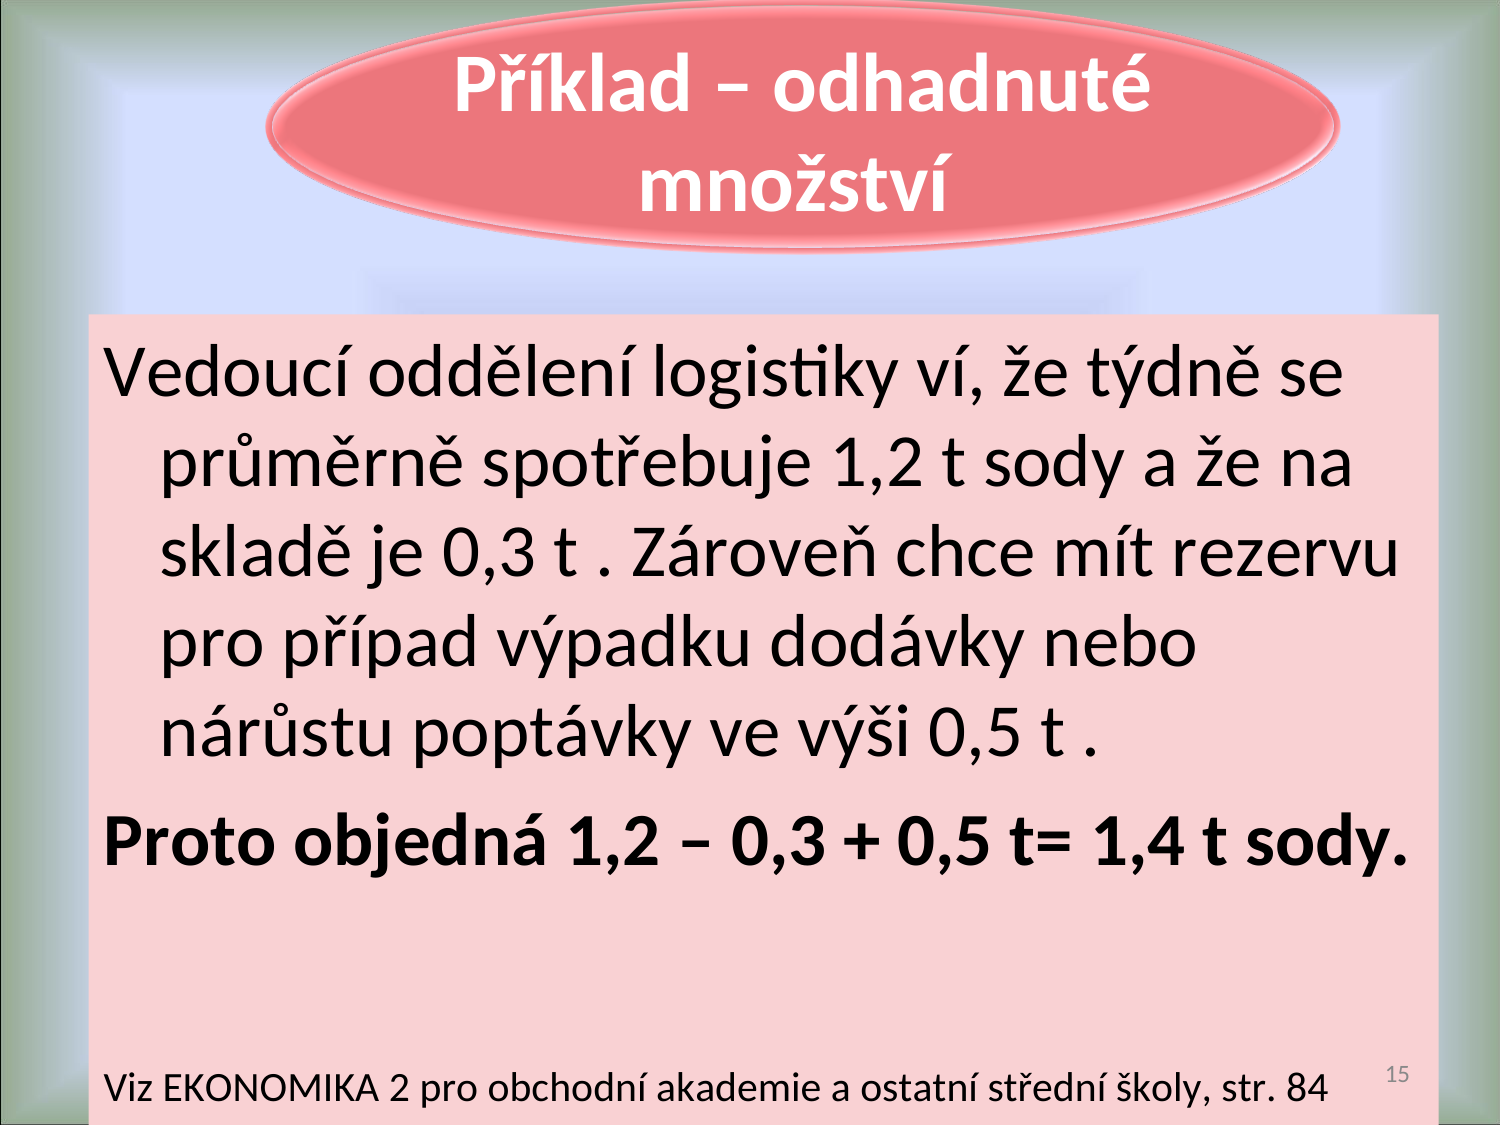

Příklad – odhadnuté množství
# Vedoucí oddělení logistiky ví, že týdně se průměrně spotřebuje 1,2 t sody a že na skladě je 0,3 t . Zároveň chce mít rezervu pro případ výpadku dodávky nebo nárůstu poptávky ve výši 0,5 t .
Proto objedná 1,2 – 0,3 + 0,5 t= 1,4 t sody.
Viz EKONOMIKA 2 pro obchodní akademie a ostatní střední školy, str. 84